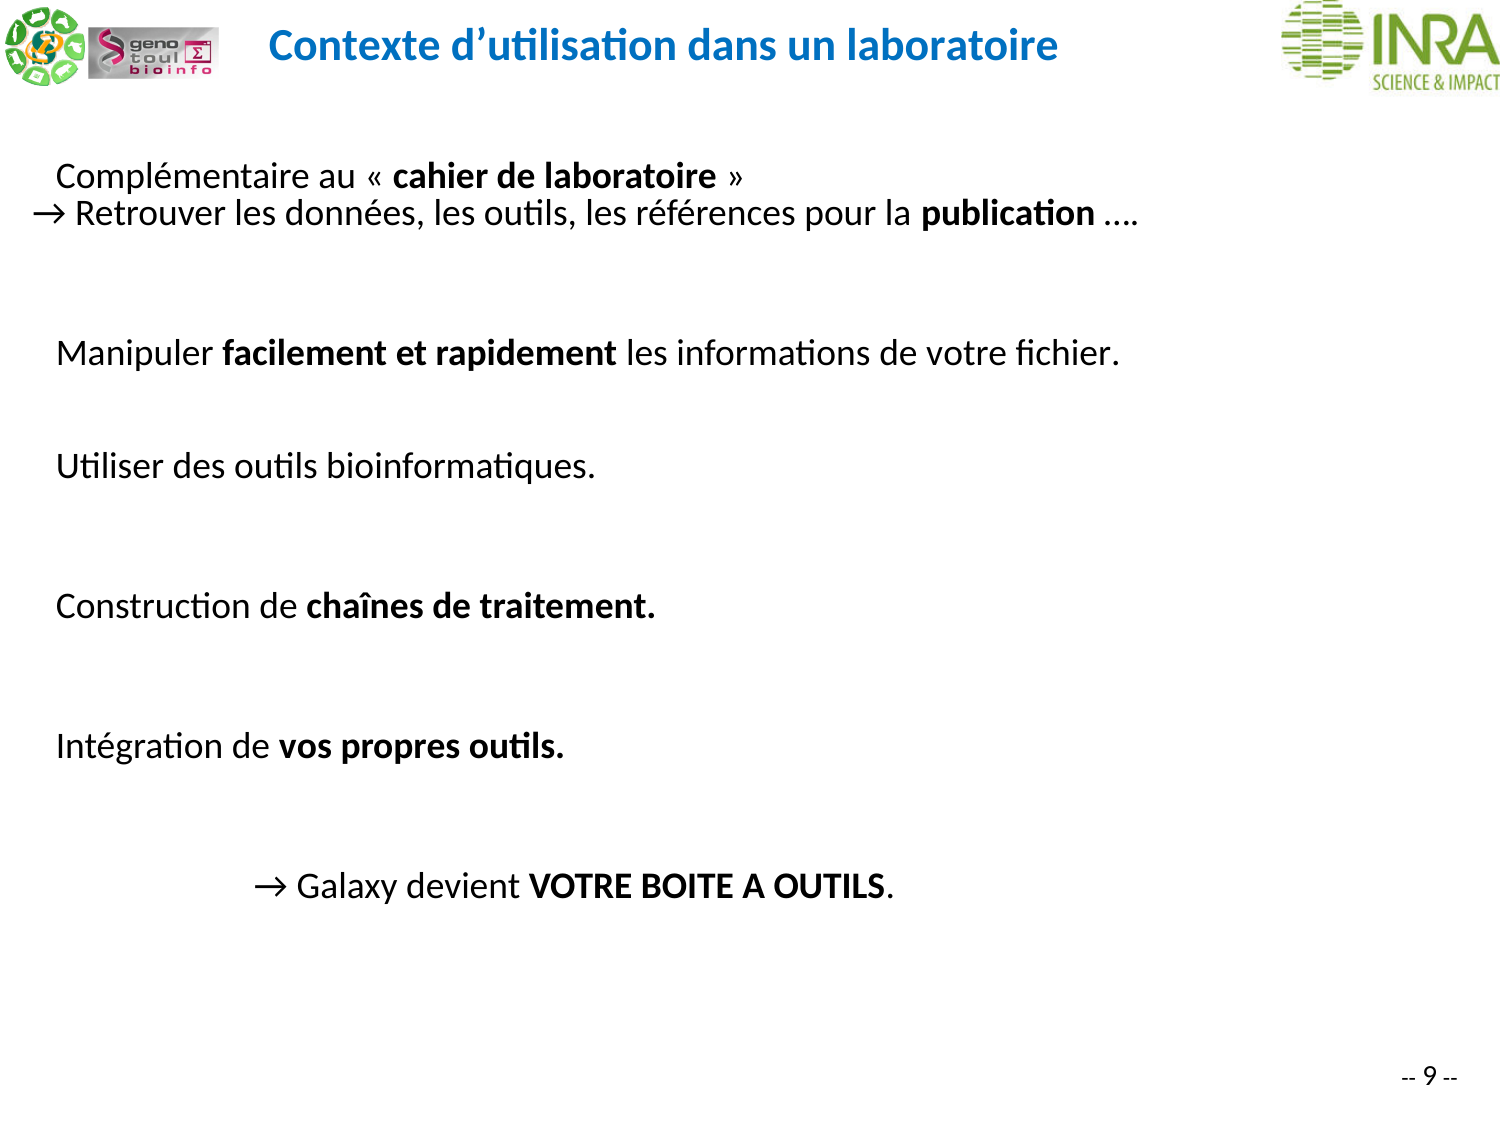

Contexte d’utilisation dans un laboratoire
Complémentaire au « cahier de laboratoire »
→ Retrouver les données, les outils, les références pour la publication ….
Manipuler facilement et rapidement les informations de votre fichier.
Utiliser des outils bioinformatiques.
Construction de chaînes de traitement.
Intégration de vos propres outils.
			→ Galaxy devient VOTRE BOITE A OUTILS.